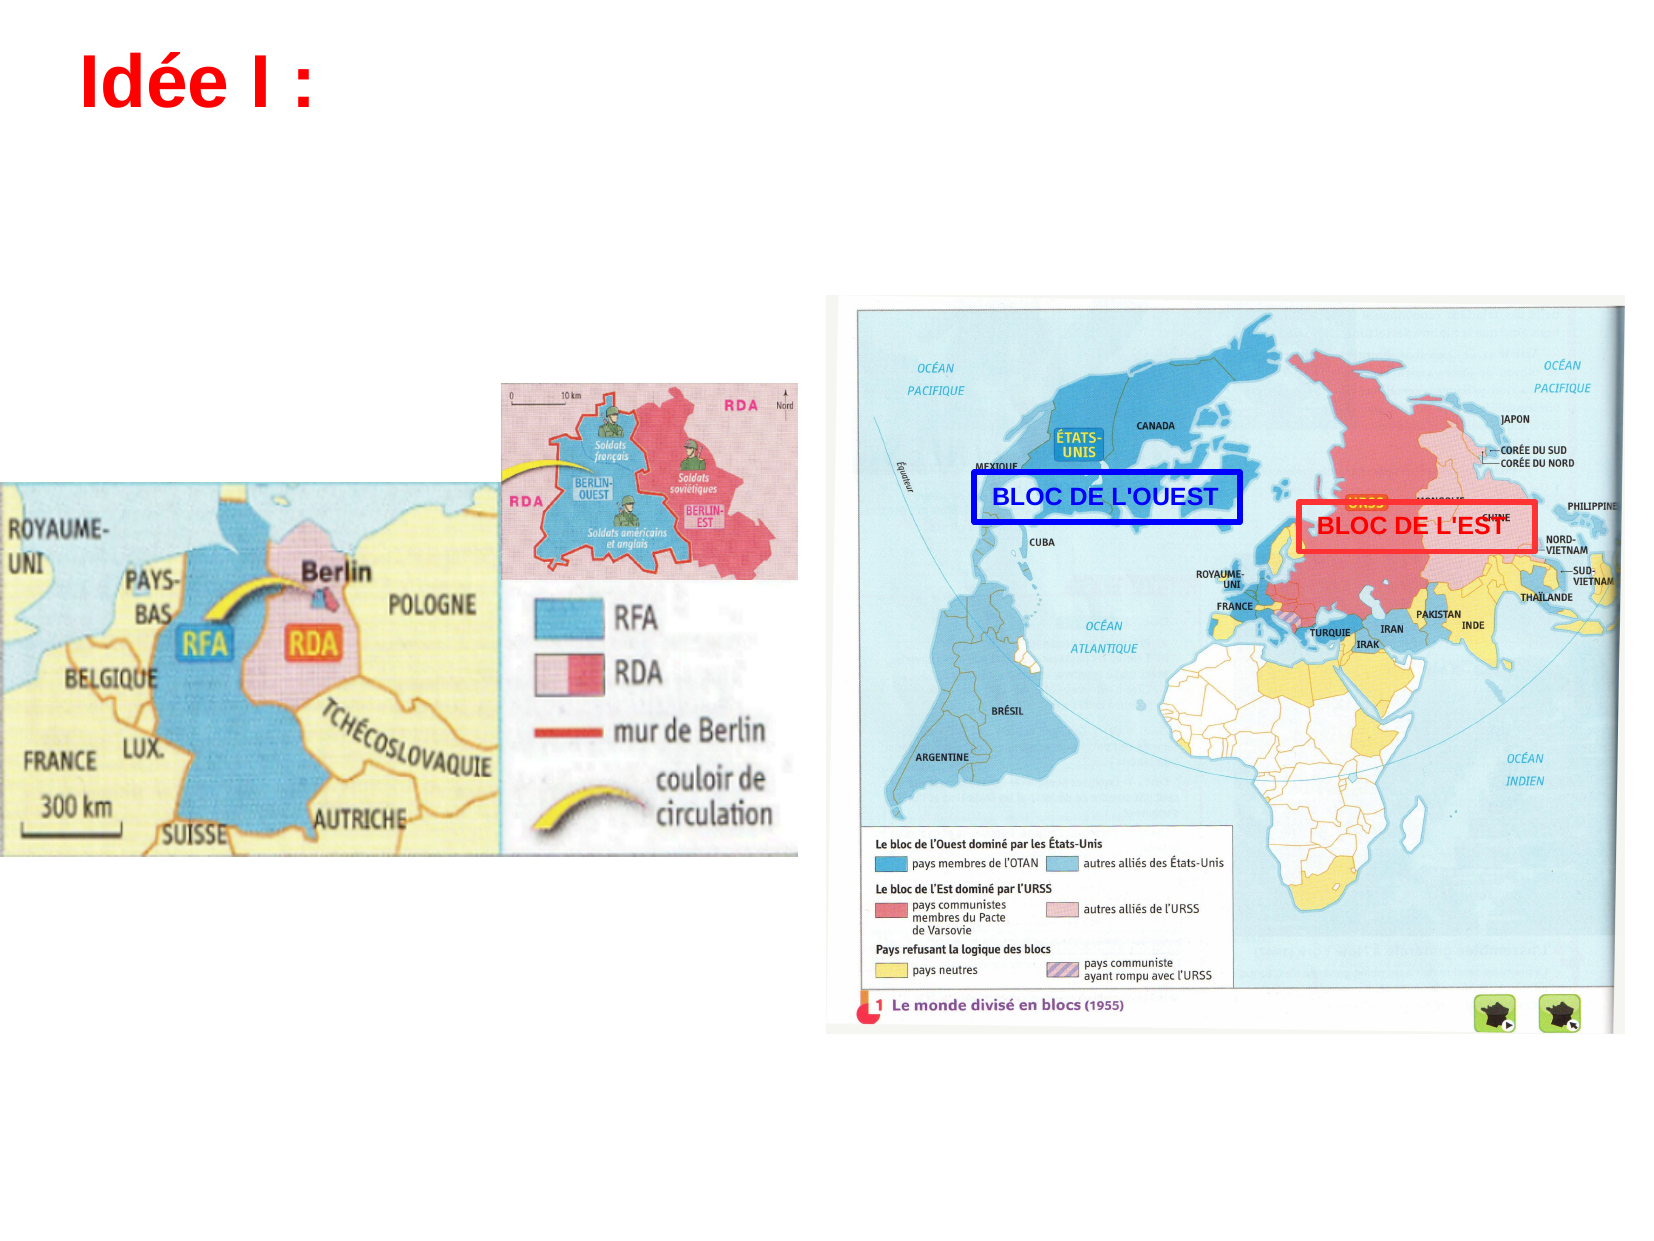

Idée I :
BLOC DE L'OUEST
BLOC DE L'EST